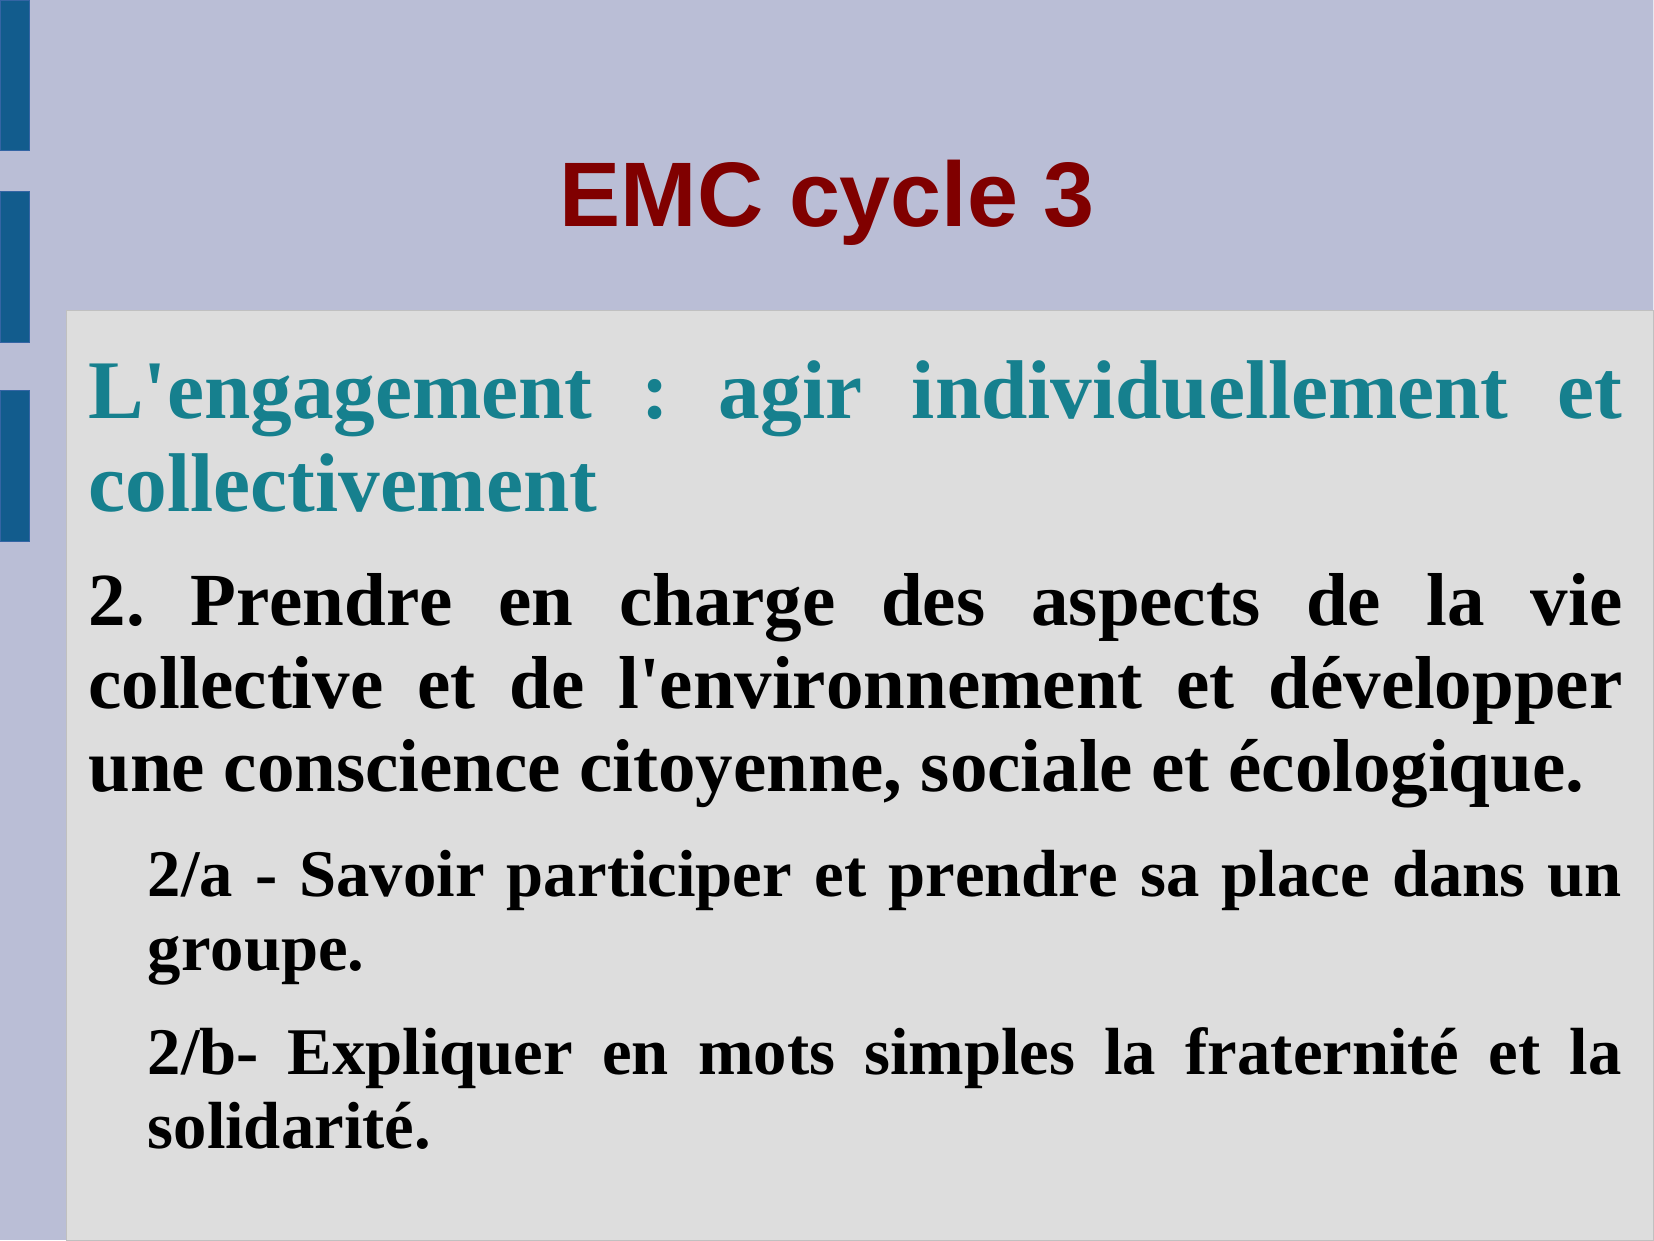

# EMC cycle 3
L'engagement : agir individuellement et collectivement
2. Prendre en charge des aspects de la vie collective et de l'environnement et développer une conscience citoyenne, sociale et écologique.
2/a - Savoir participer et prendre sa place dans un groupe.
2/b- Expliquer en mots simples la fraternité et la solidarité.